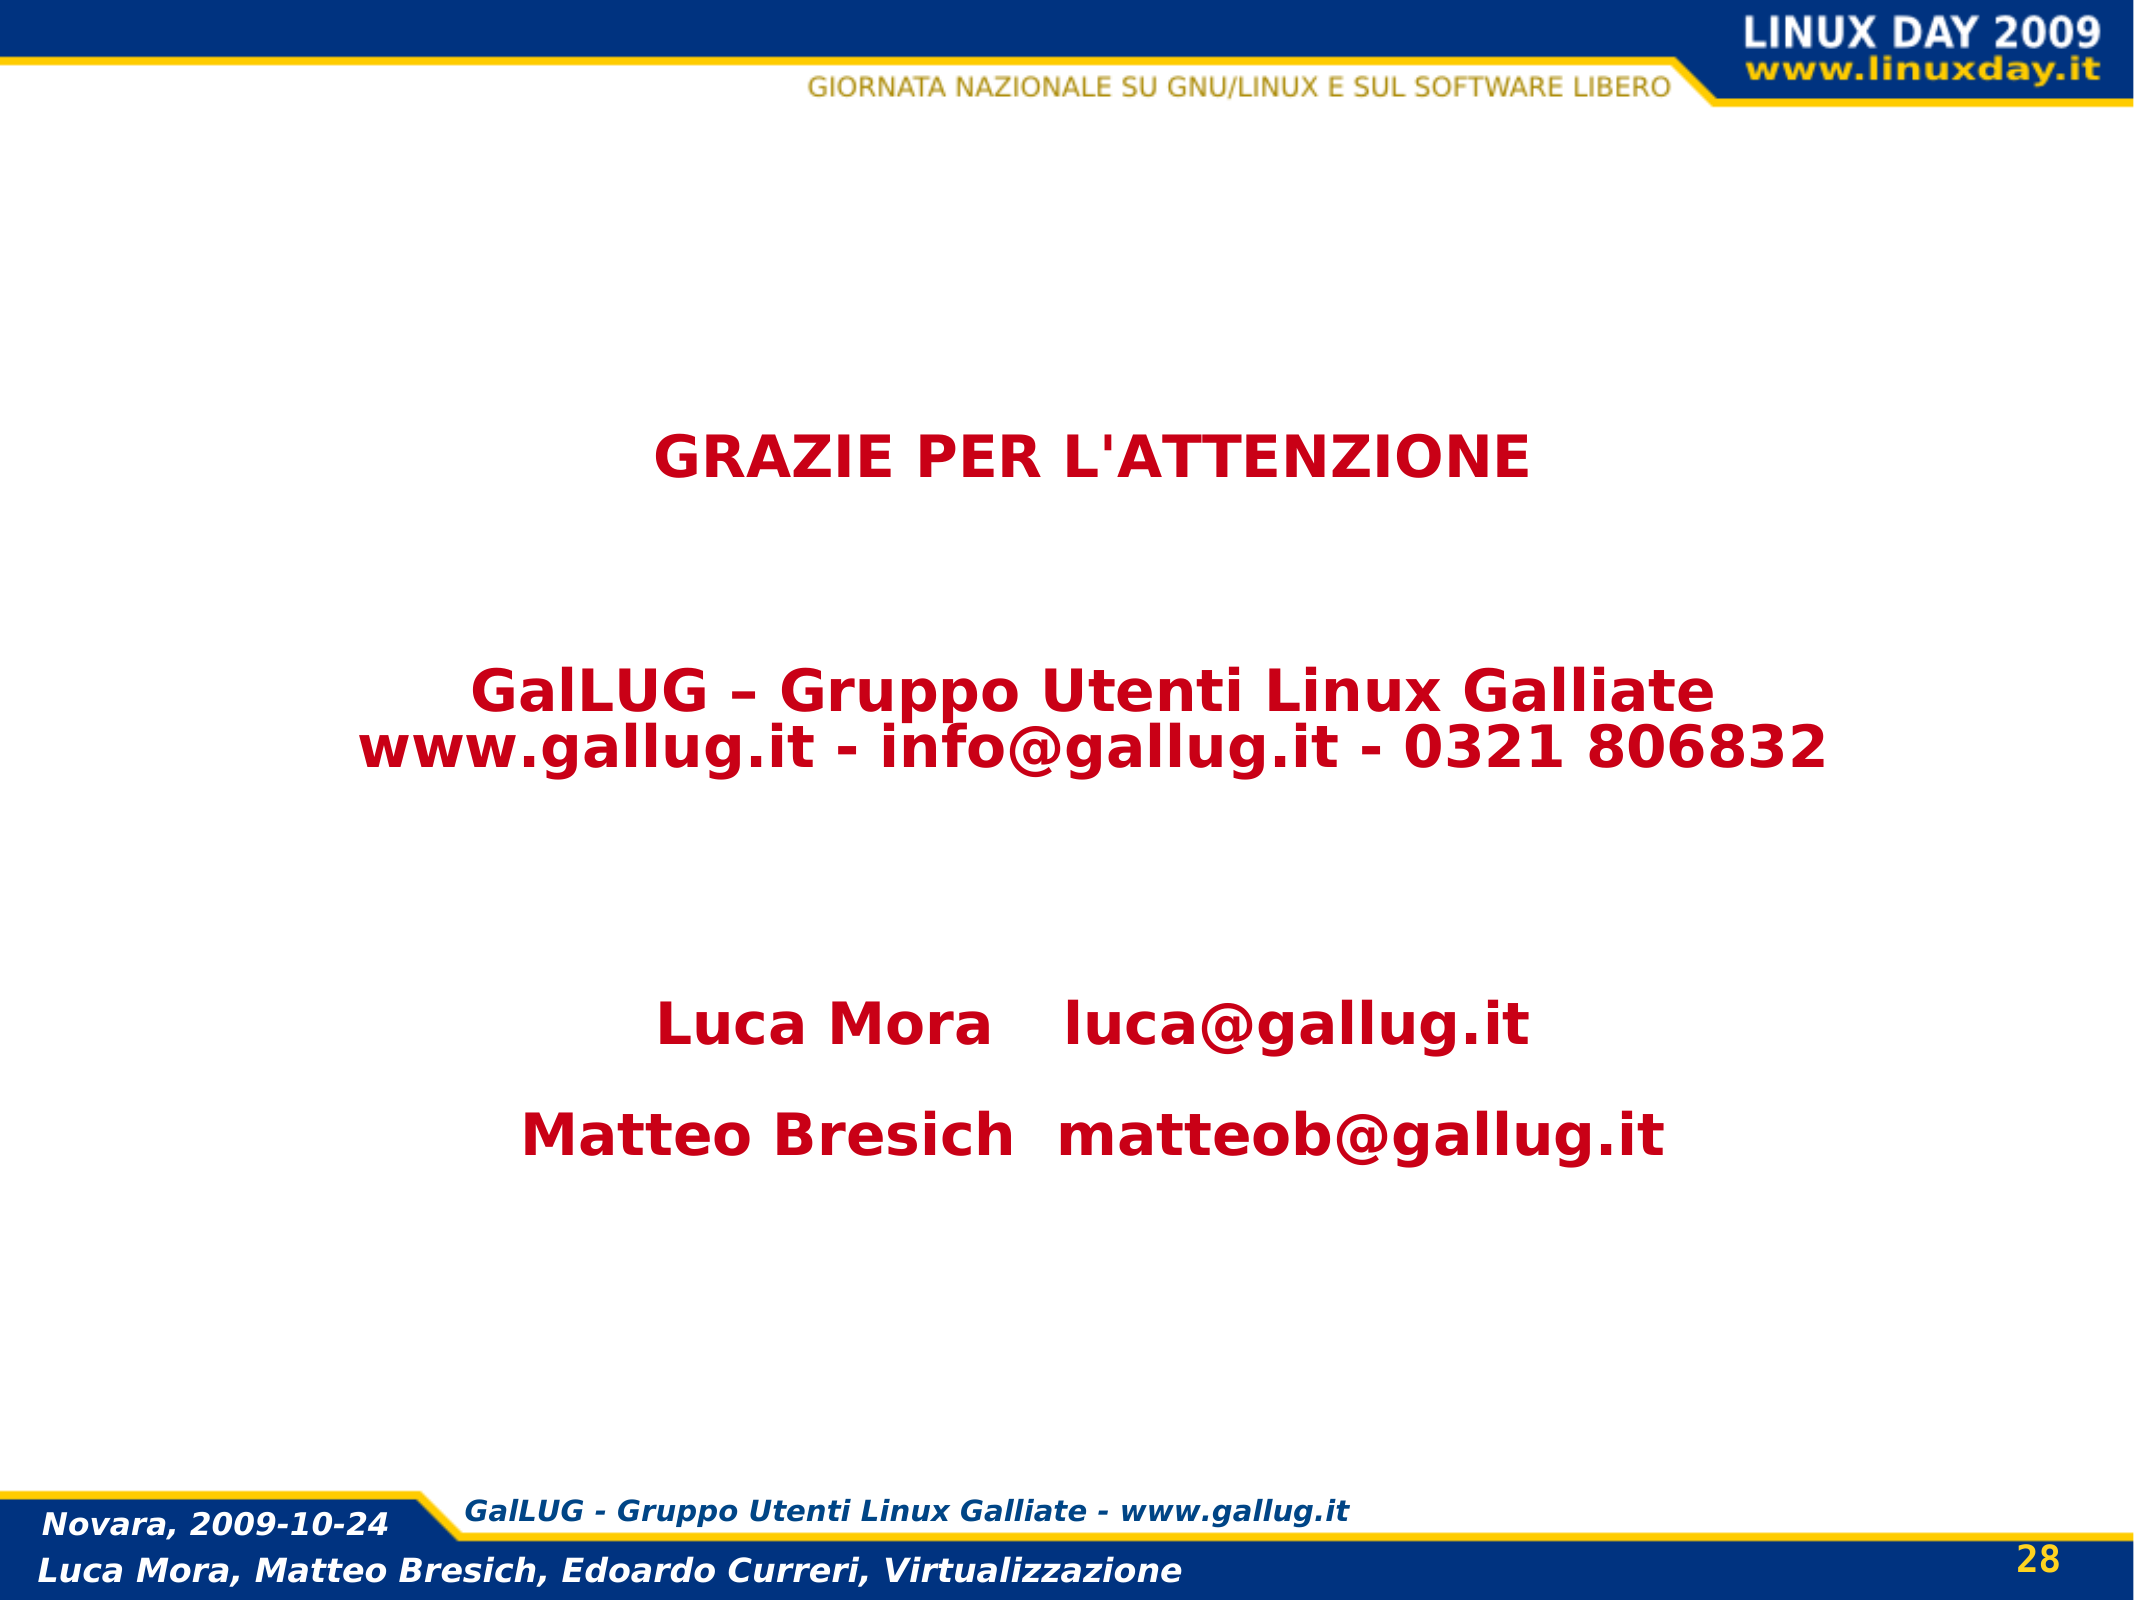

# GRAZIE PER L'ATTENZIONE
GalLUG – Gruppo Utenti Linux Galliate
www.gallug.it - info@gallug.it - 0321 806832
Luca Mora	 	luca@gallug.it
Matteo Bresich matteob@gallug.it